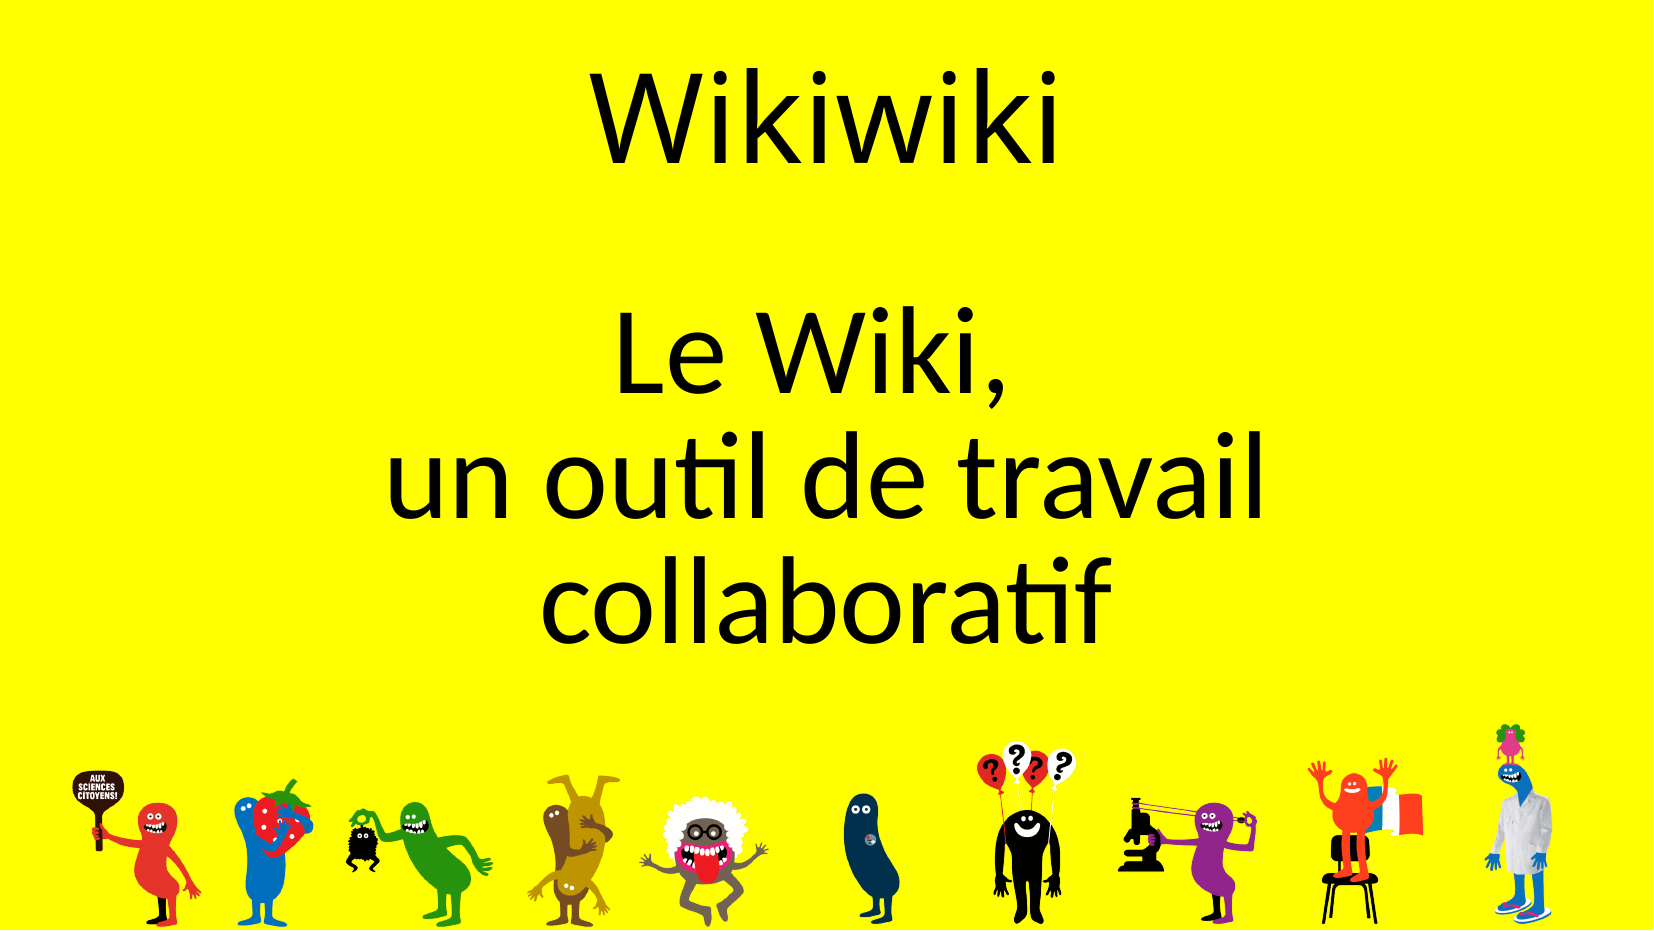

# Wikiwiki
Le Wiki,
un outil de travail collaboratif